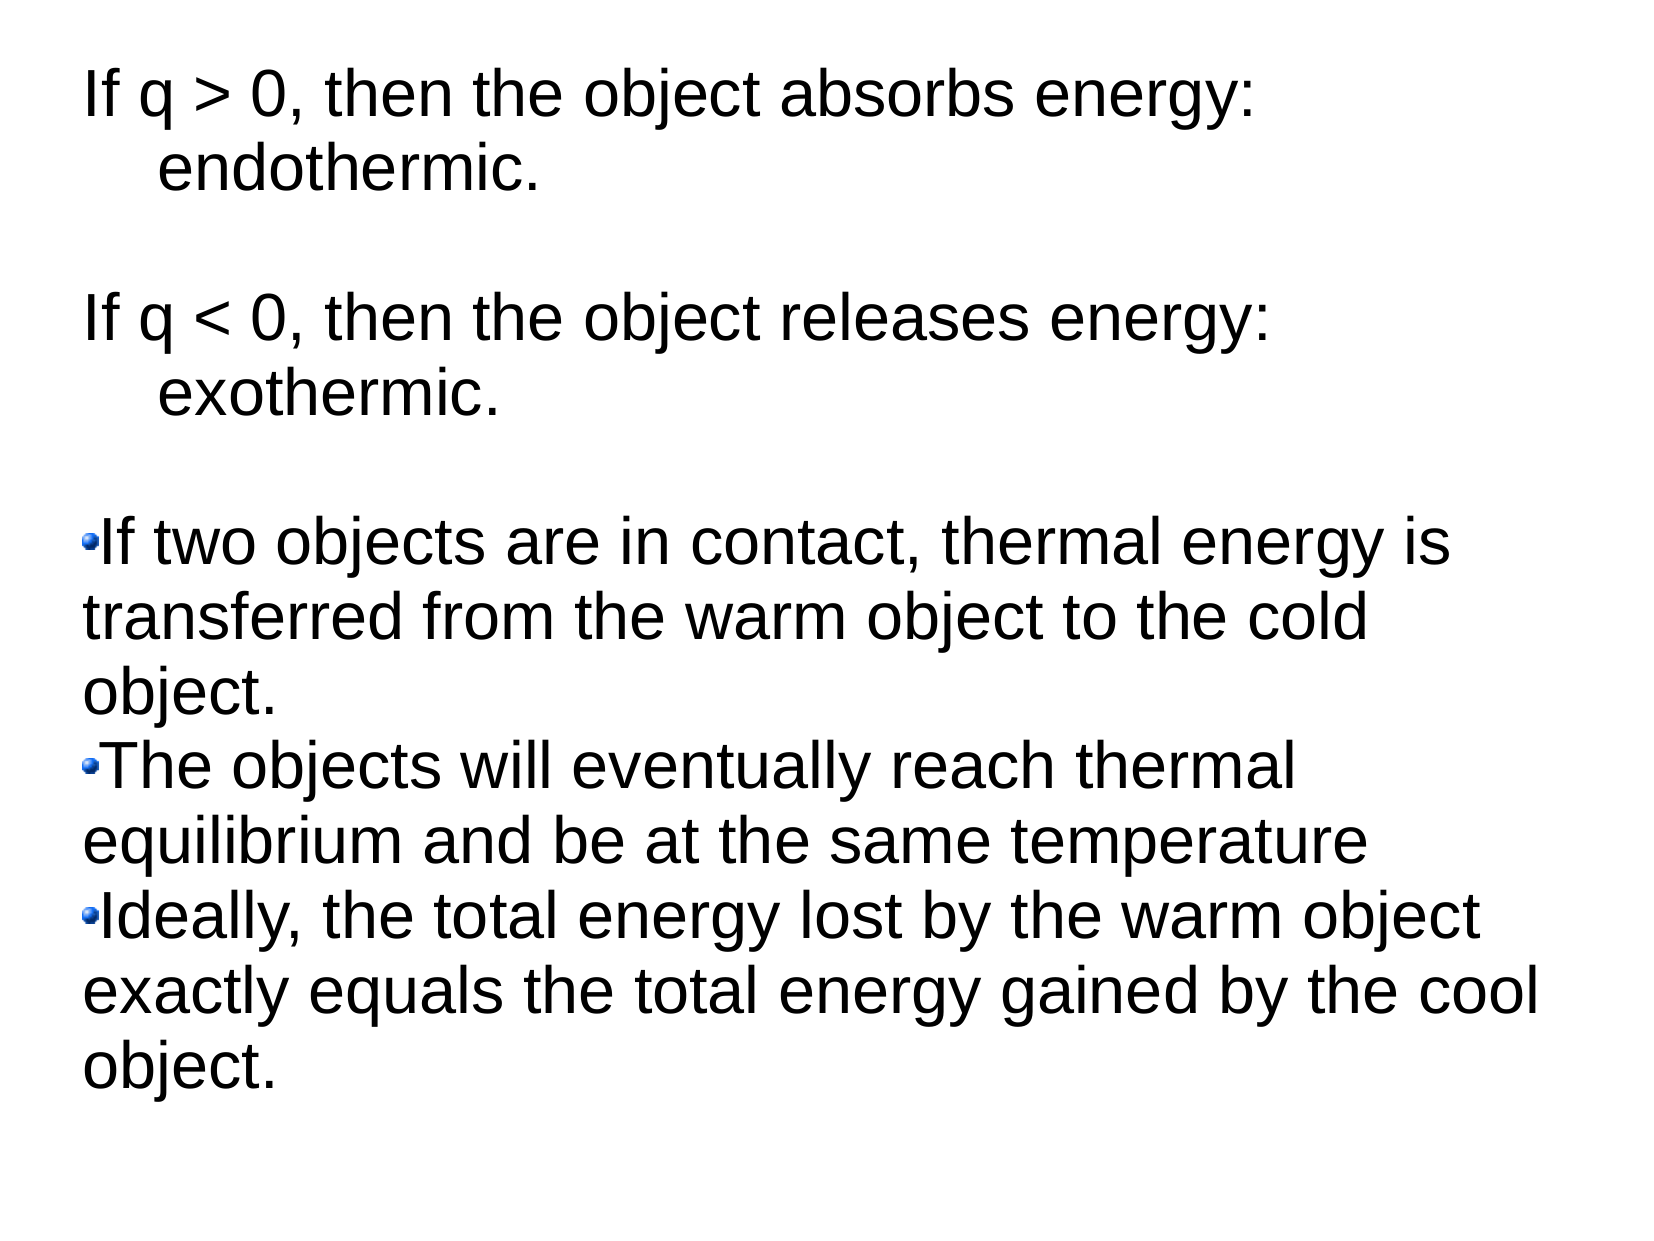

# If q > 0, then the object absorbs energy:
	endothermic.
If q < 0, then the object releases energy:
	exothermic.
If two objects are in contact, thermal energy is transferred from the warm object to the cold object.
The objects will eventually reach thermal equilibrium and be at the same temperature
Ideally, the total energy lost by the warm object exactly equals the total energy gained by the cool object.